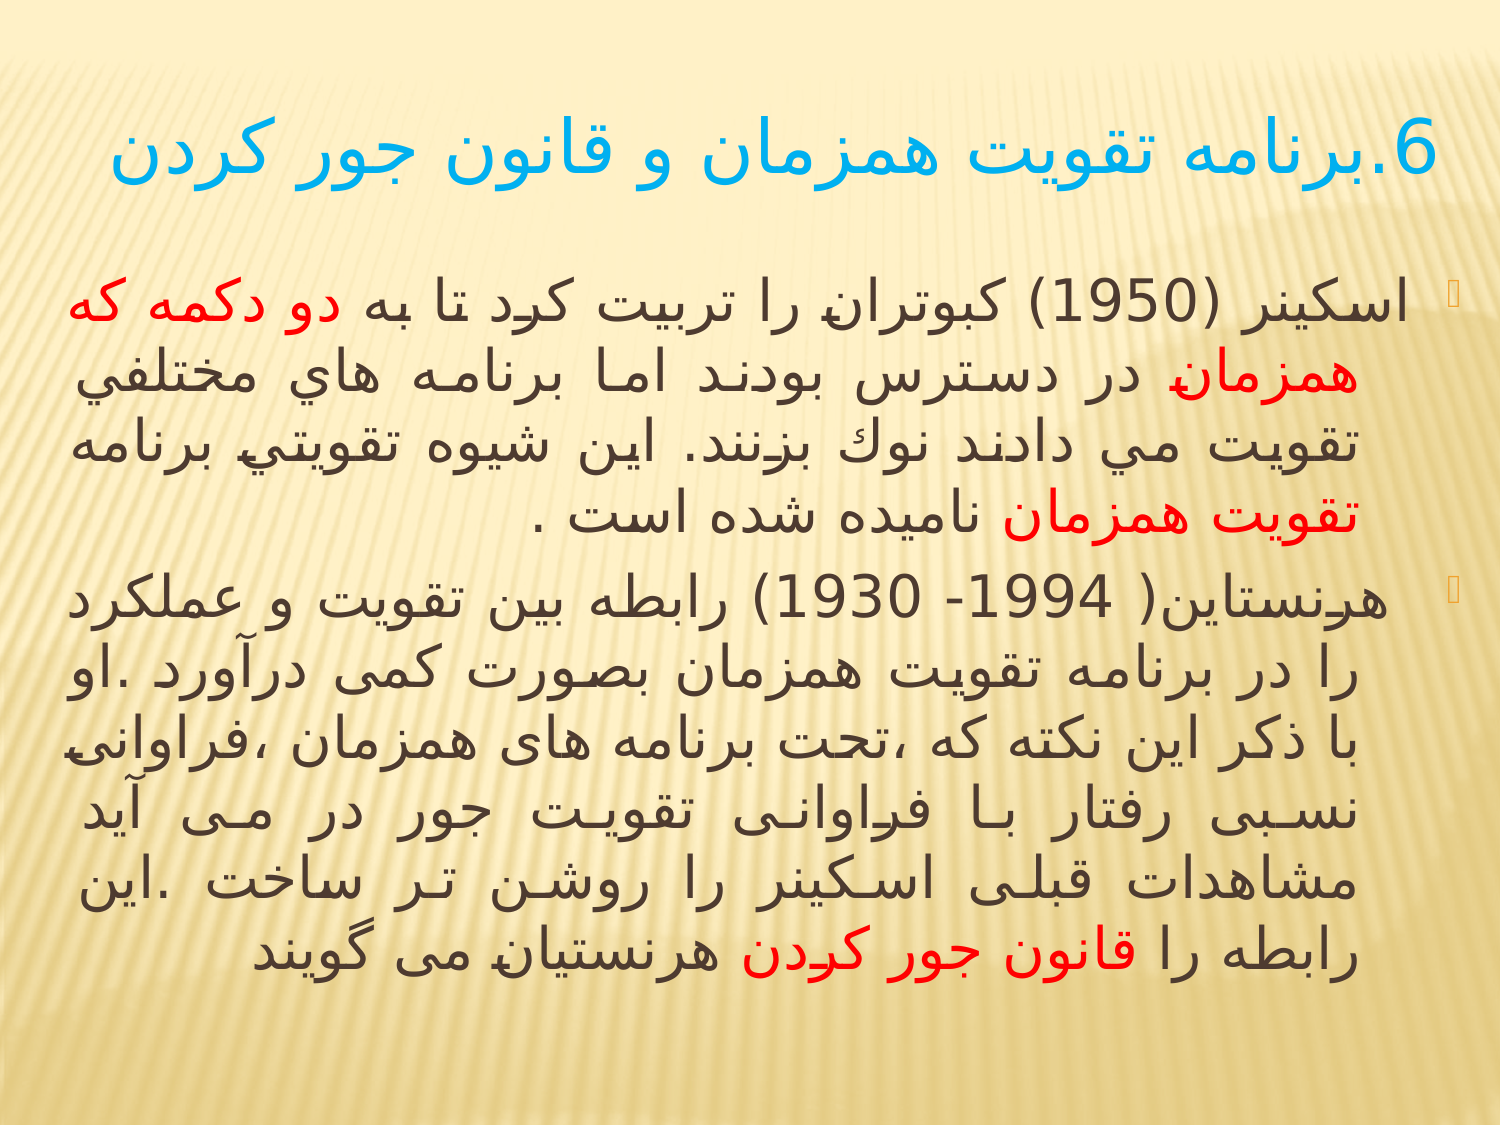

# 6.برنامه تقويت همزمان و قانون جور كردن
اسكينر (1950) كبوتران را تربيت كرد تا به دو دكمه كه همزمان در دسترس بودند اما برنامه هاي مختلفي تقويت مي دادند نوك بزنند. اين شيوه تقويتي برنامه تقويت همزمان ناميده شده است .
 هرنستاين( 1994- 1930) رابطه بین تقویت و عملکرد را در برنامه تقویت همزمان بصورت کمی درآورد .او با ذکر این نکته که ،تحت برنامه های همزمان ،فراوانی نسبی رفتار با فراوانی تقویت جور در می آید مشاهدات قبلی اسکینر را روشن تر ساخت .این رابطه را قانون جور کردن هرنستیان می گویند